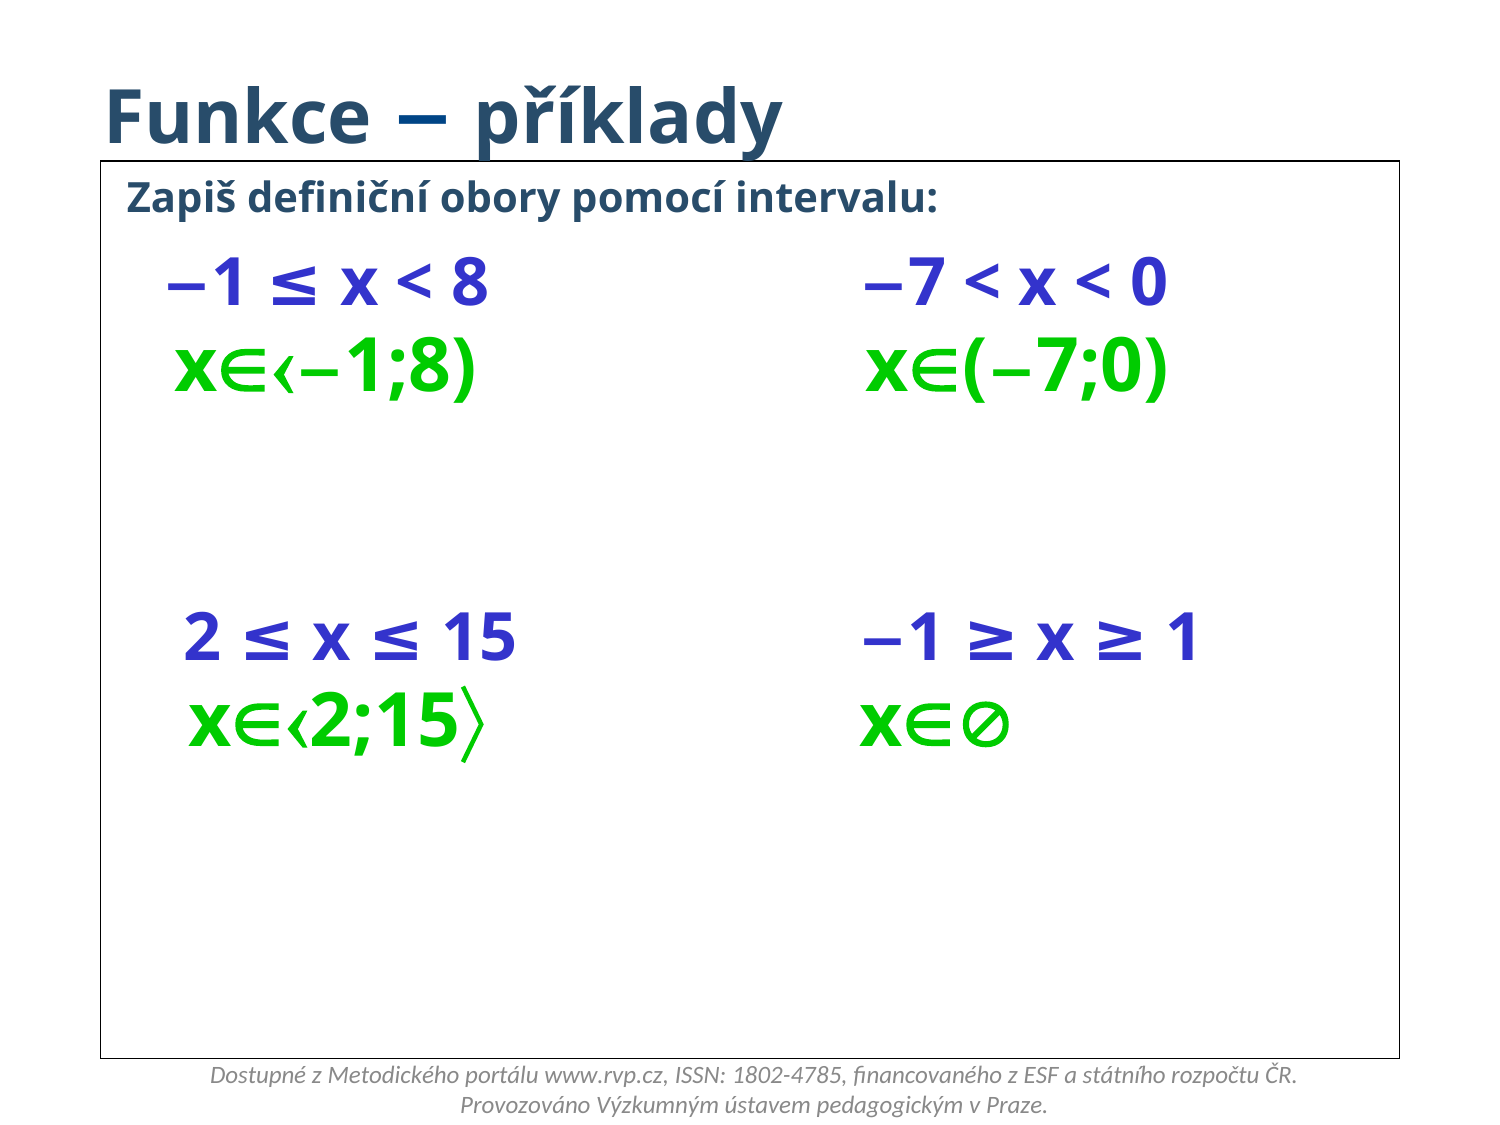

# Funkce − příklady
Zapiš definiční obory pomocí intervalu:
−1 ≤ x < 8
−7 < x < 0
x−1;8)‏
x(−7;0)‏
2 ≤ x ≤ 15
−1 ≥ x ≥ 1
x2;15
x